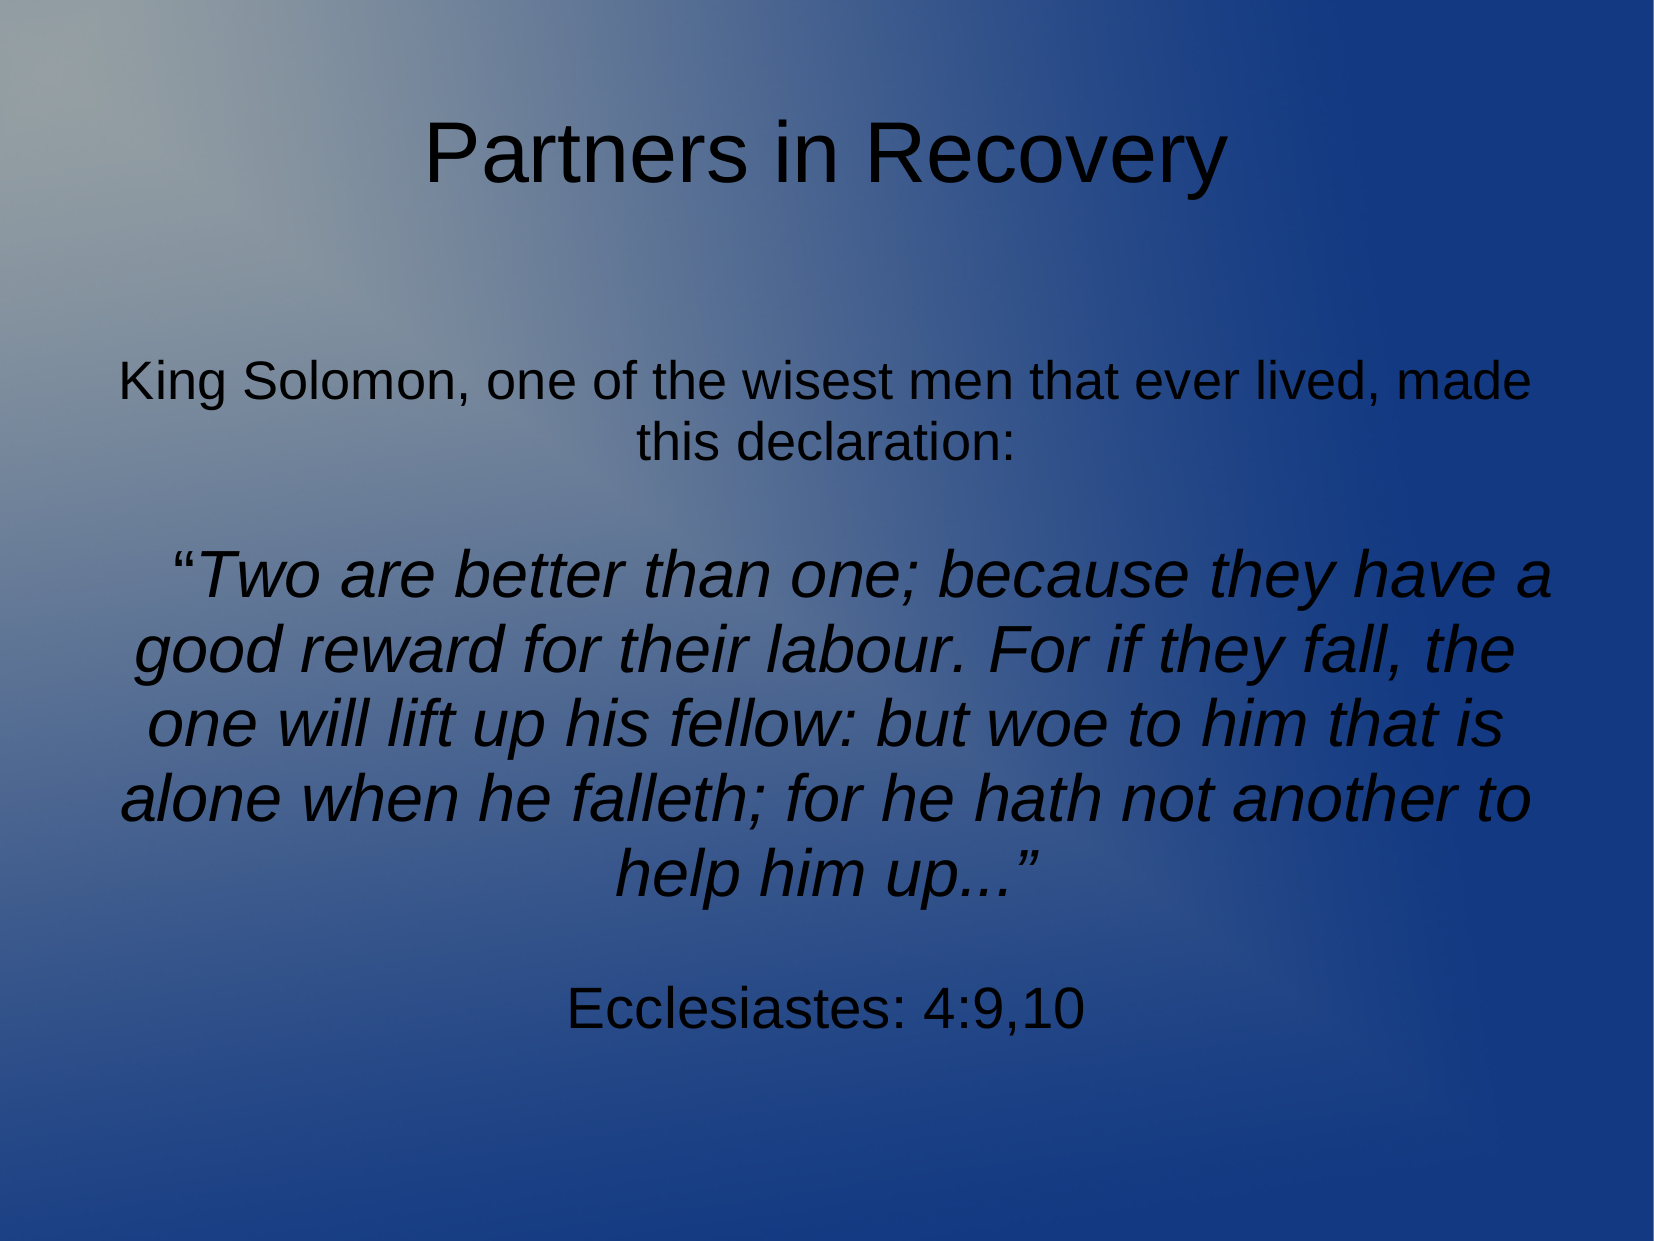

# Partners in Recovery
King Solomon, one of the wisest men that ever lived, made this declaration:
	“Two are better than one; because they have a good reward for their labour. For if they fall, the one will lift up his fellow: but woe to him that is alone when he falleth; for he hath not another to help him up...”
Ecclesiastes: 4:9,10